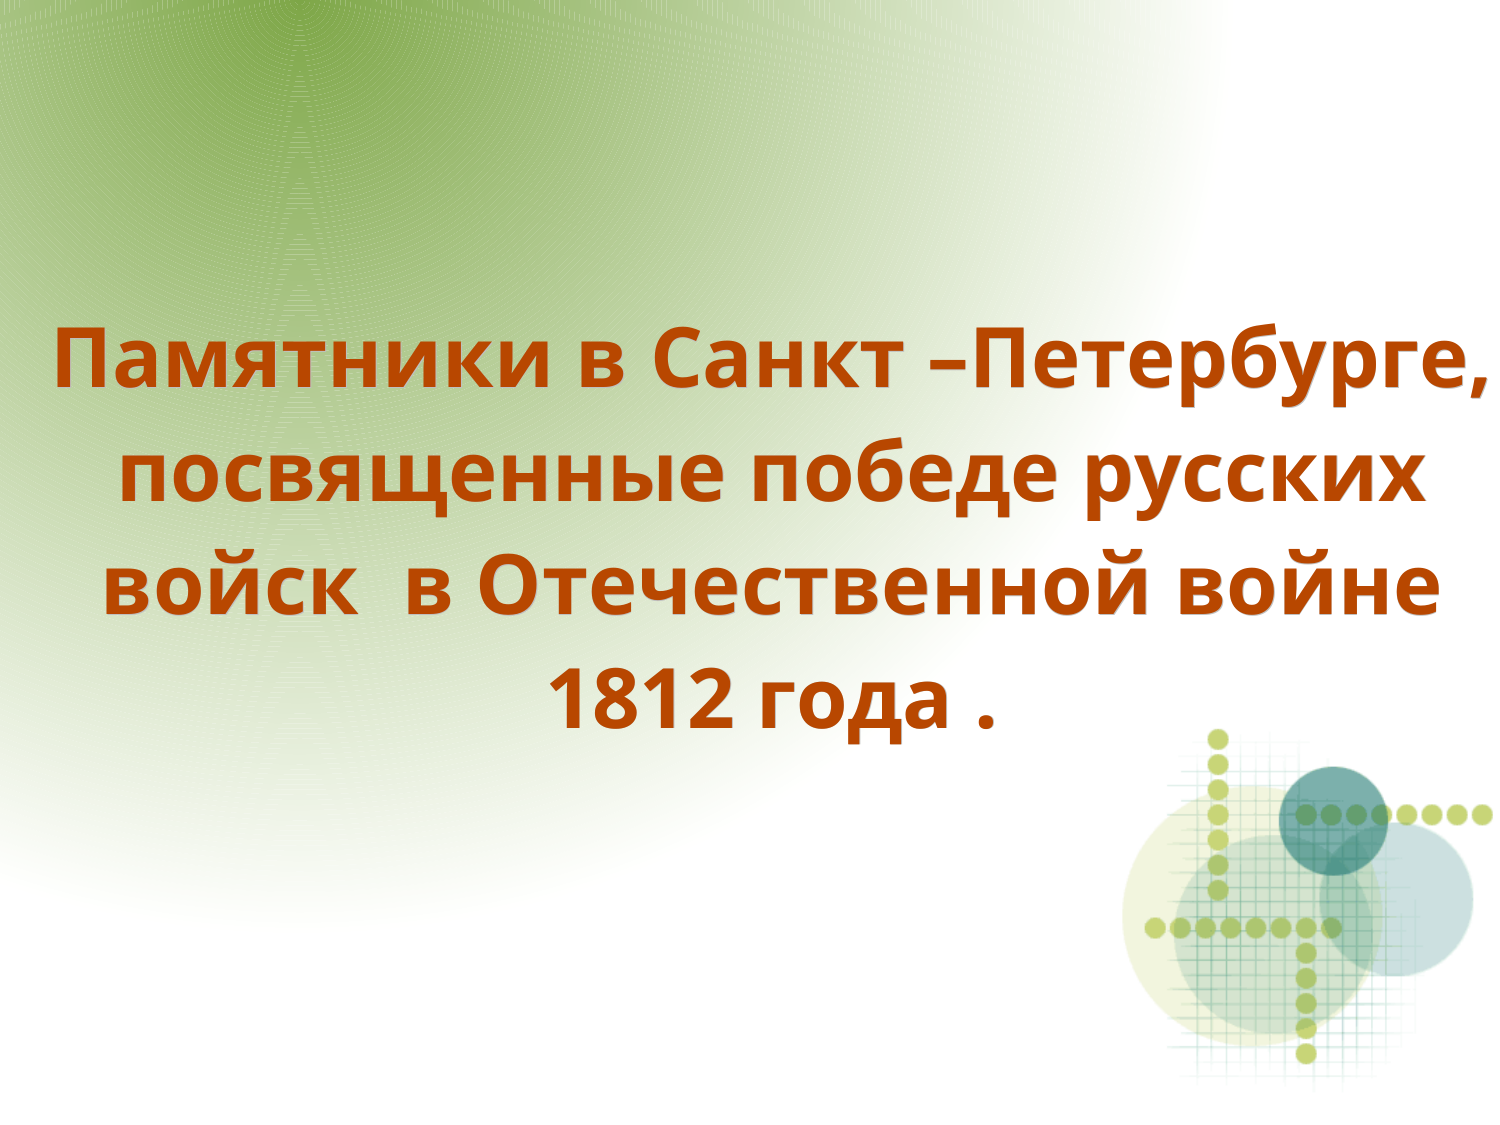

Памятники в Санкт –Петербурге, посвященные победе русских войск в Отечественной войне 1812 года .